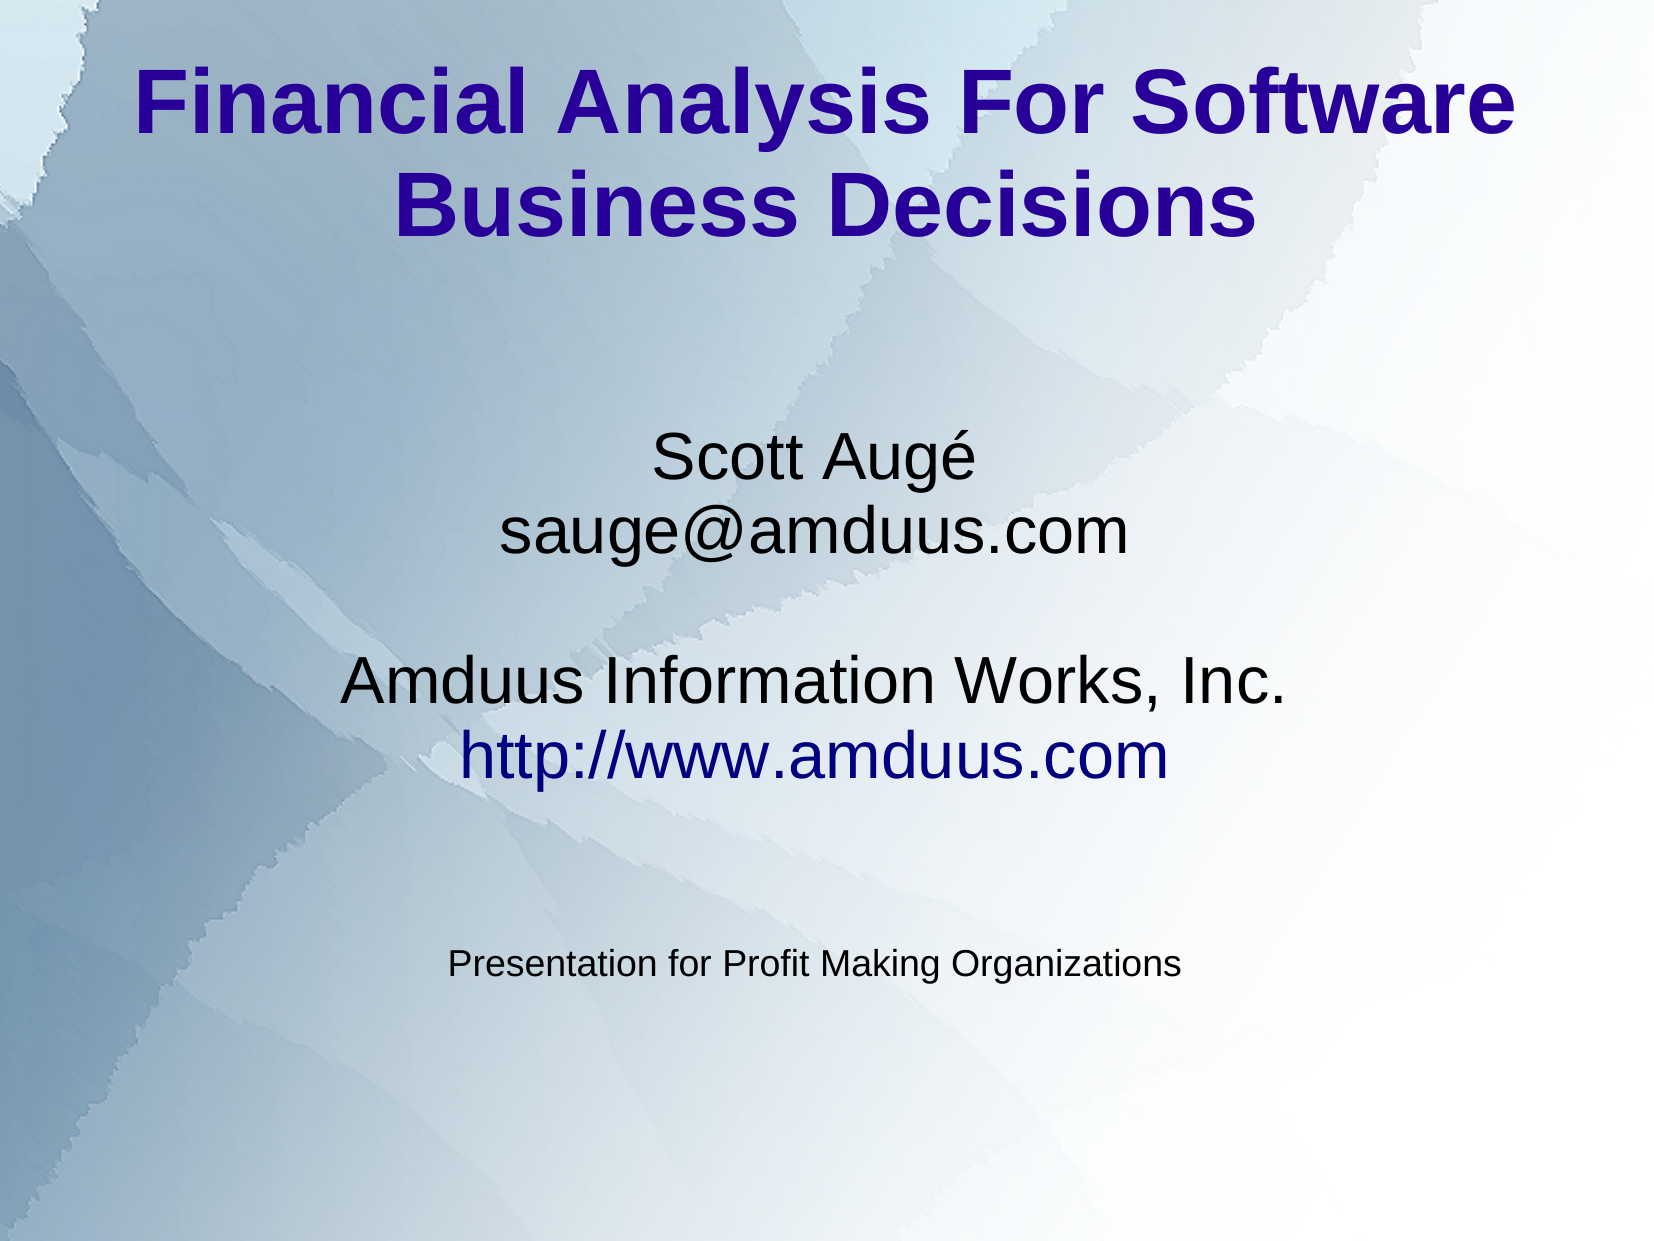

# Financial Analysis For Software Business Decisions
Scott Augé
sauge@amduus.com
Amduus Information Works, Inc.
http://www.amduus.com
Presentation for Profit Making Organizations